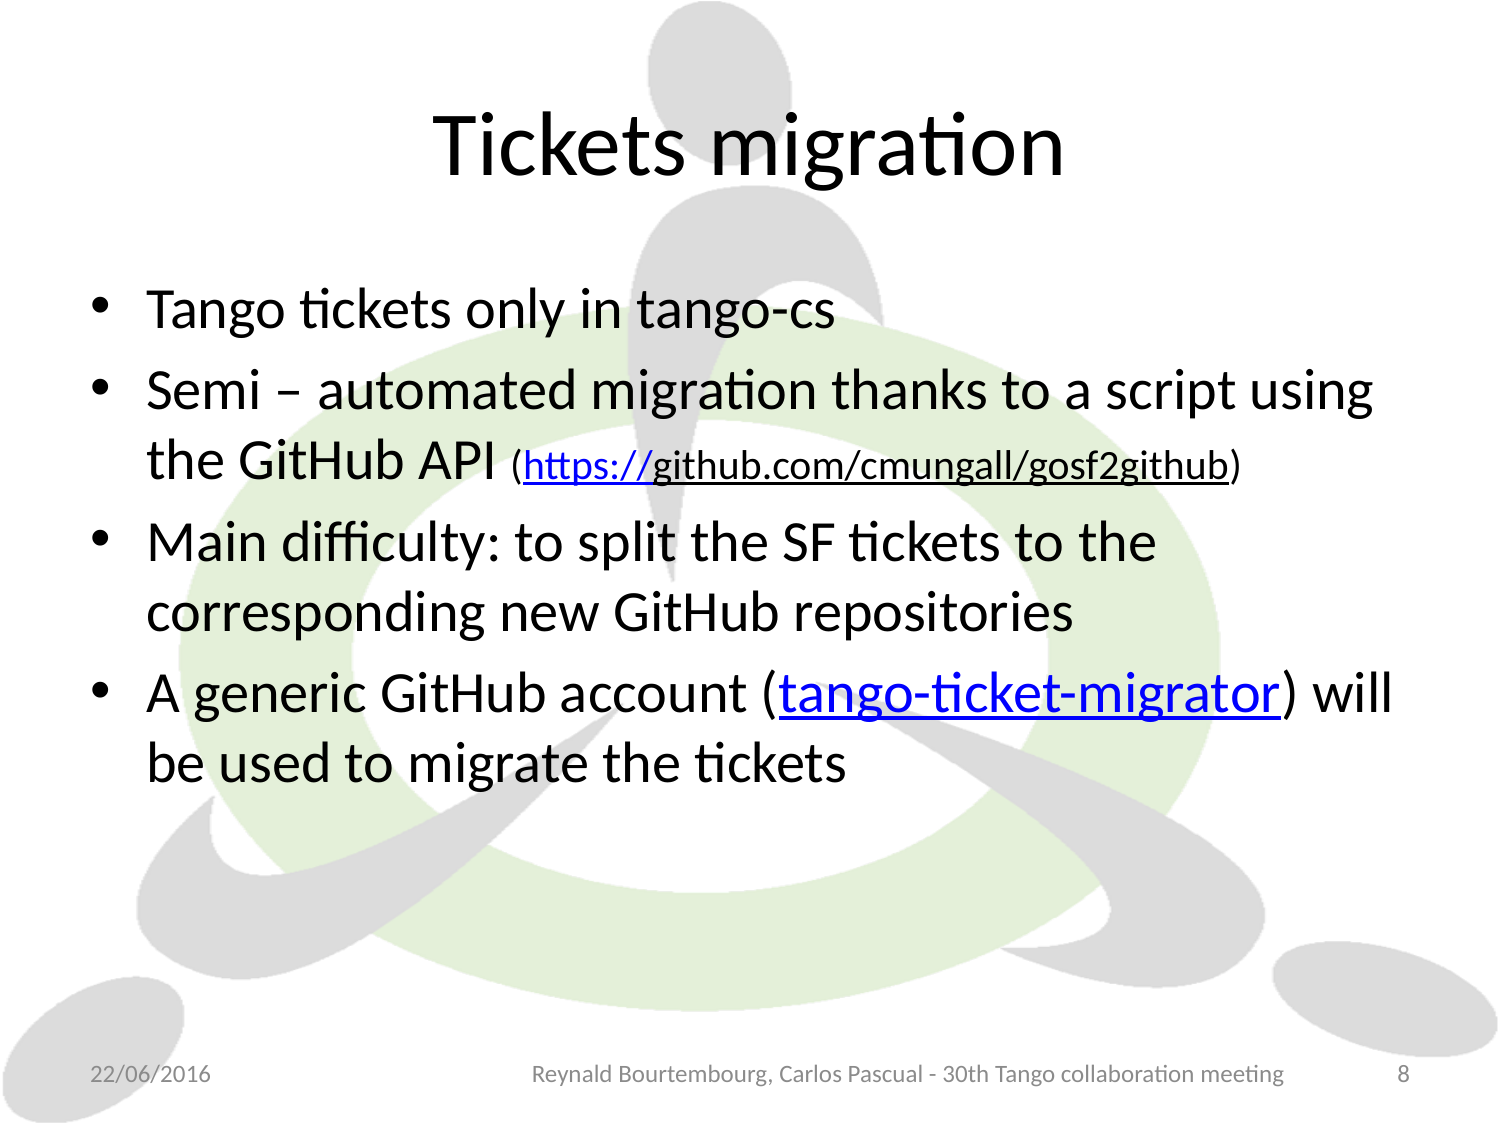

# Tickets migration
Tango tickets only in tango-cs
Semi – automated migration thanks to a script using the GitHub API (https://github.com/cmungall/gosf2github)
Main difficulty: to split the SF tickets to the corresponding new GitHub repositories
A generic GitHub account (tango-ticket-migrator) will be used to migrate the tickets
22/06/2016
Reynald Bourtembourg, Carlos Pascual - 30th Tango collaboration meeting